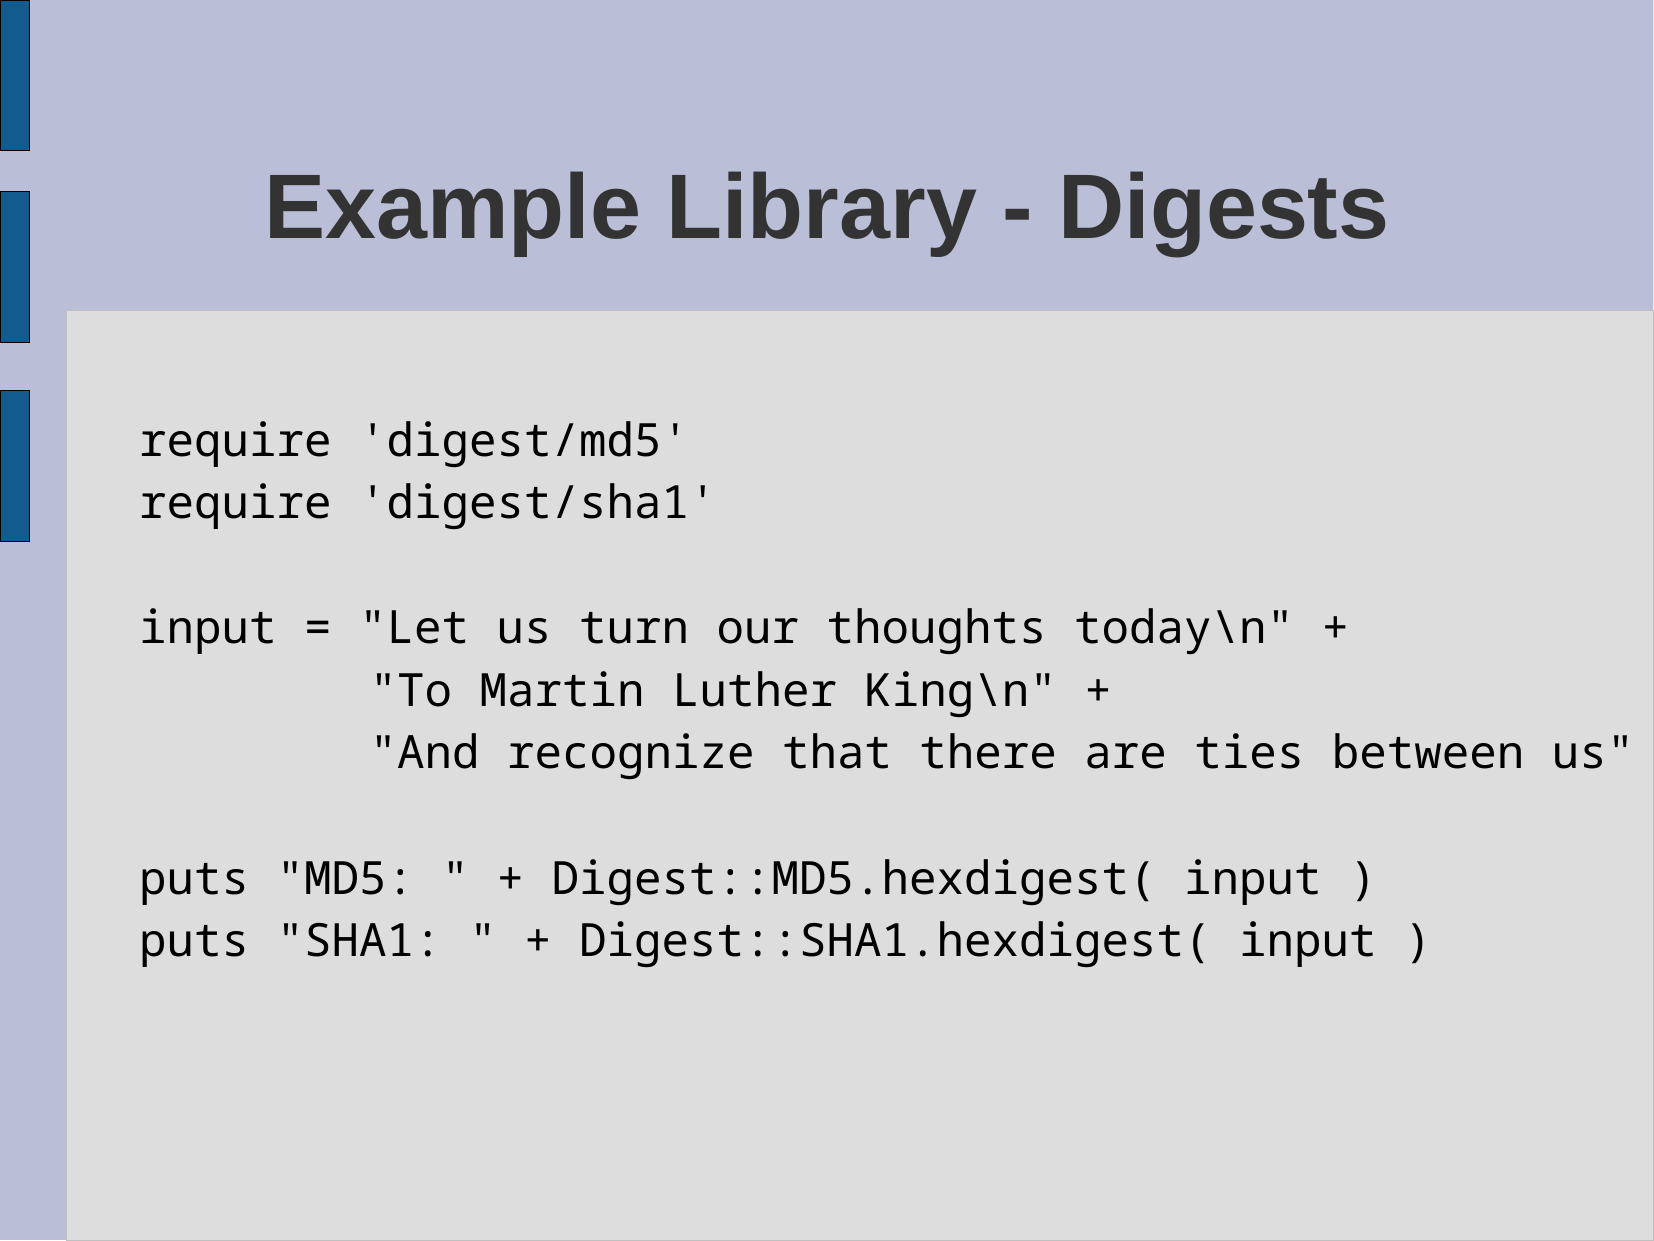

#
Example Library - Digests
require 'digest/md5'
require 'digest/sha1'
input = "Let us turn our thoughts today\n" +
"To Martin Luther King\n" +
"And recognize that there are ties between us"
puts "MD5: " + Digest::MD5.hexdigest( input )
puts "SHA1: " + Digest::SHA1.hexdigest( input )